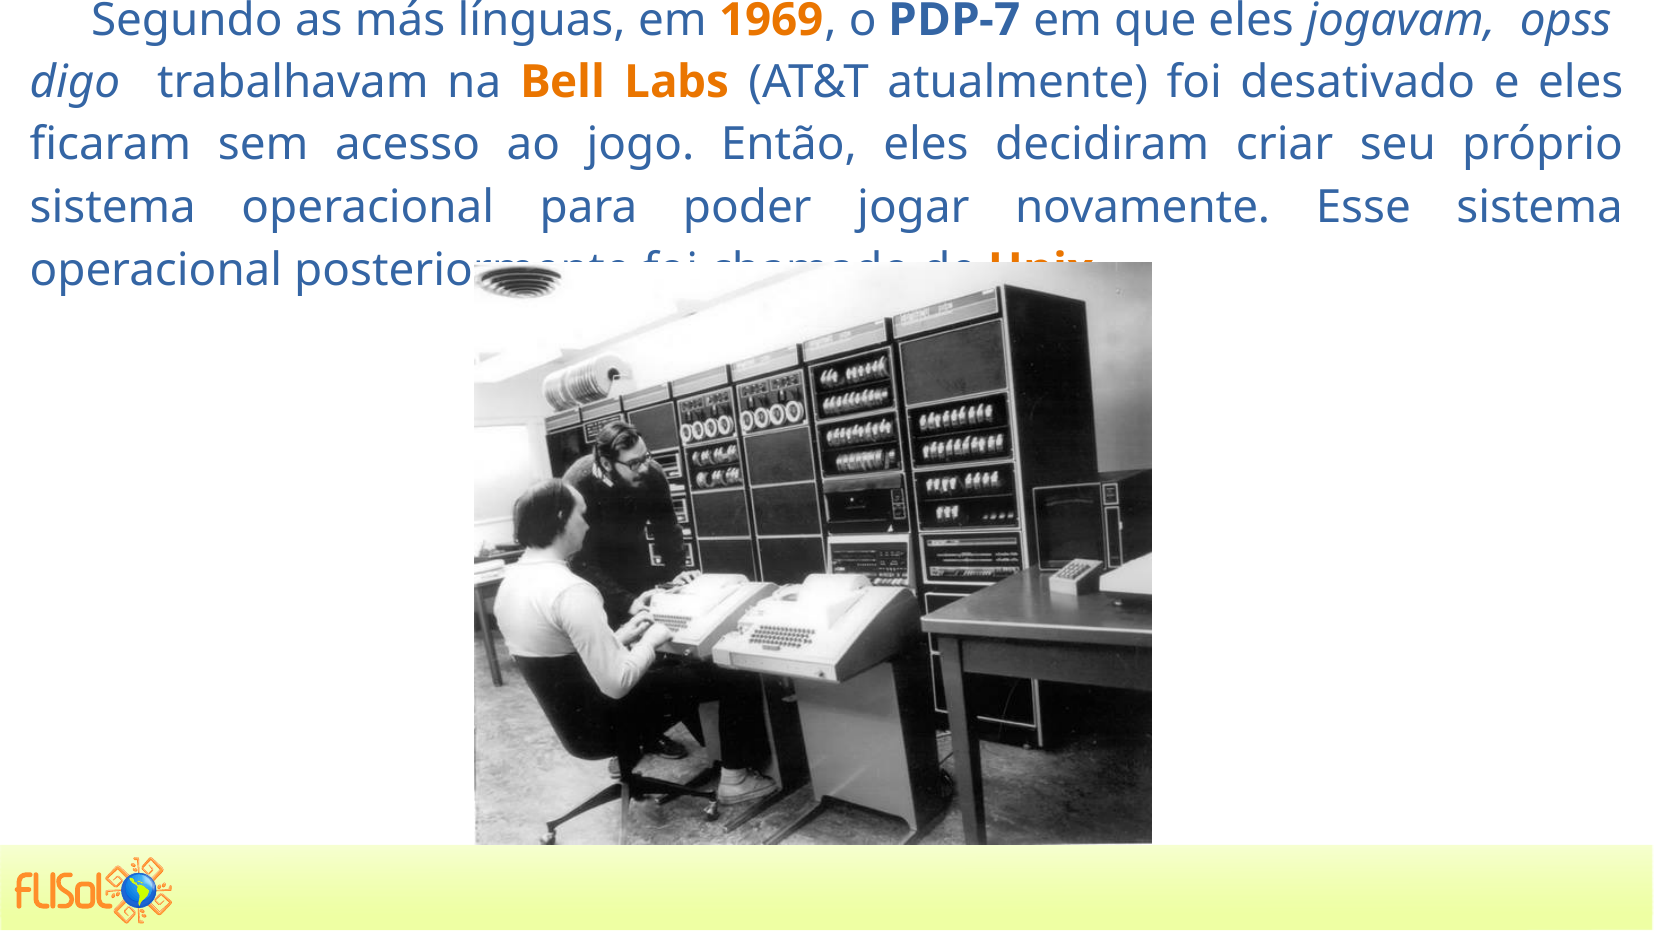

Segundo as más línguas, em 1969, o PDP-7 em que eles jogavam, opss digo trabalhavam na Bell Labs (AT&T atualmente) foi desativado e eles ficaram sem acesso ao jogo. Então, eles decidiram criar seu próprio sistema operacional para poder jogar novamente. Esse sistema operacional posteriormente foi chamado de Unix.